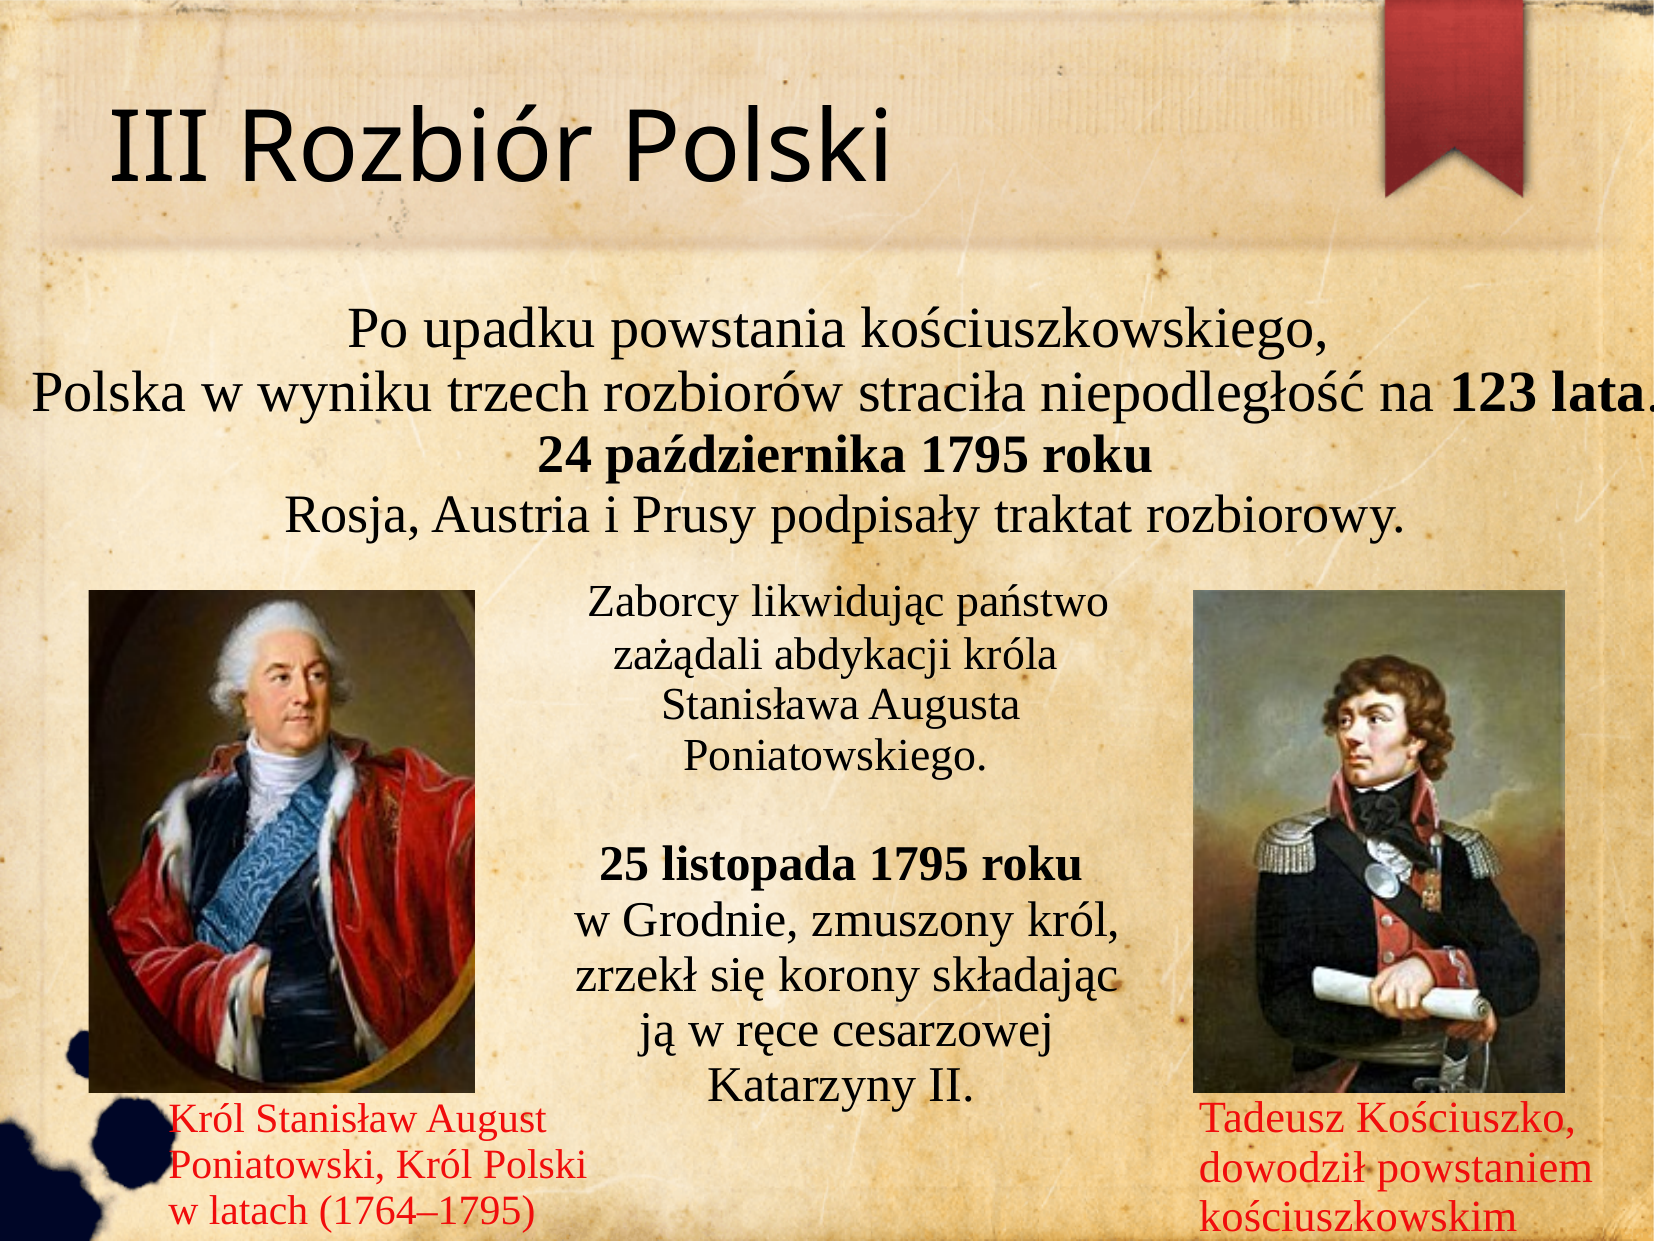

# III Rozbiór Polski
Po upadku powstania kościuszkowskiego,
Polska w wyniku trzech rozbiorów straciła niepodległość na 123 lata.
24 października 1795 roku
Rosja, Austria i Prusy podpisały traktat rozbiorowy.
 Zaborcy likwidując państwo zażądali abdykacji króla
Stanisława Augusta Poniatowskiego.
25 listopada 1795 roku
w Grodnie, zmuszony król, zrzekł się korony składając ją w ręce cesarzowej Katarzyny II.
Tadeusz Kościuszko, dowodził powstaniem kościuszkowskim
Król Stanisław August Poniatowski, Król Polski w latach (1764–1795)